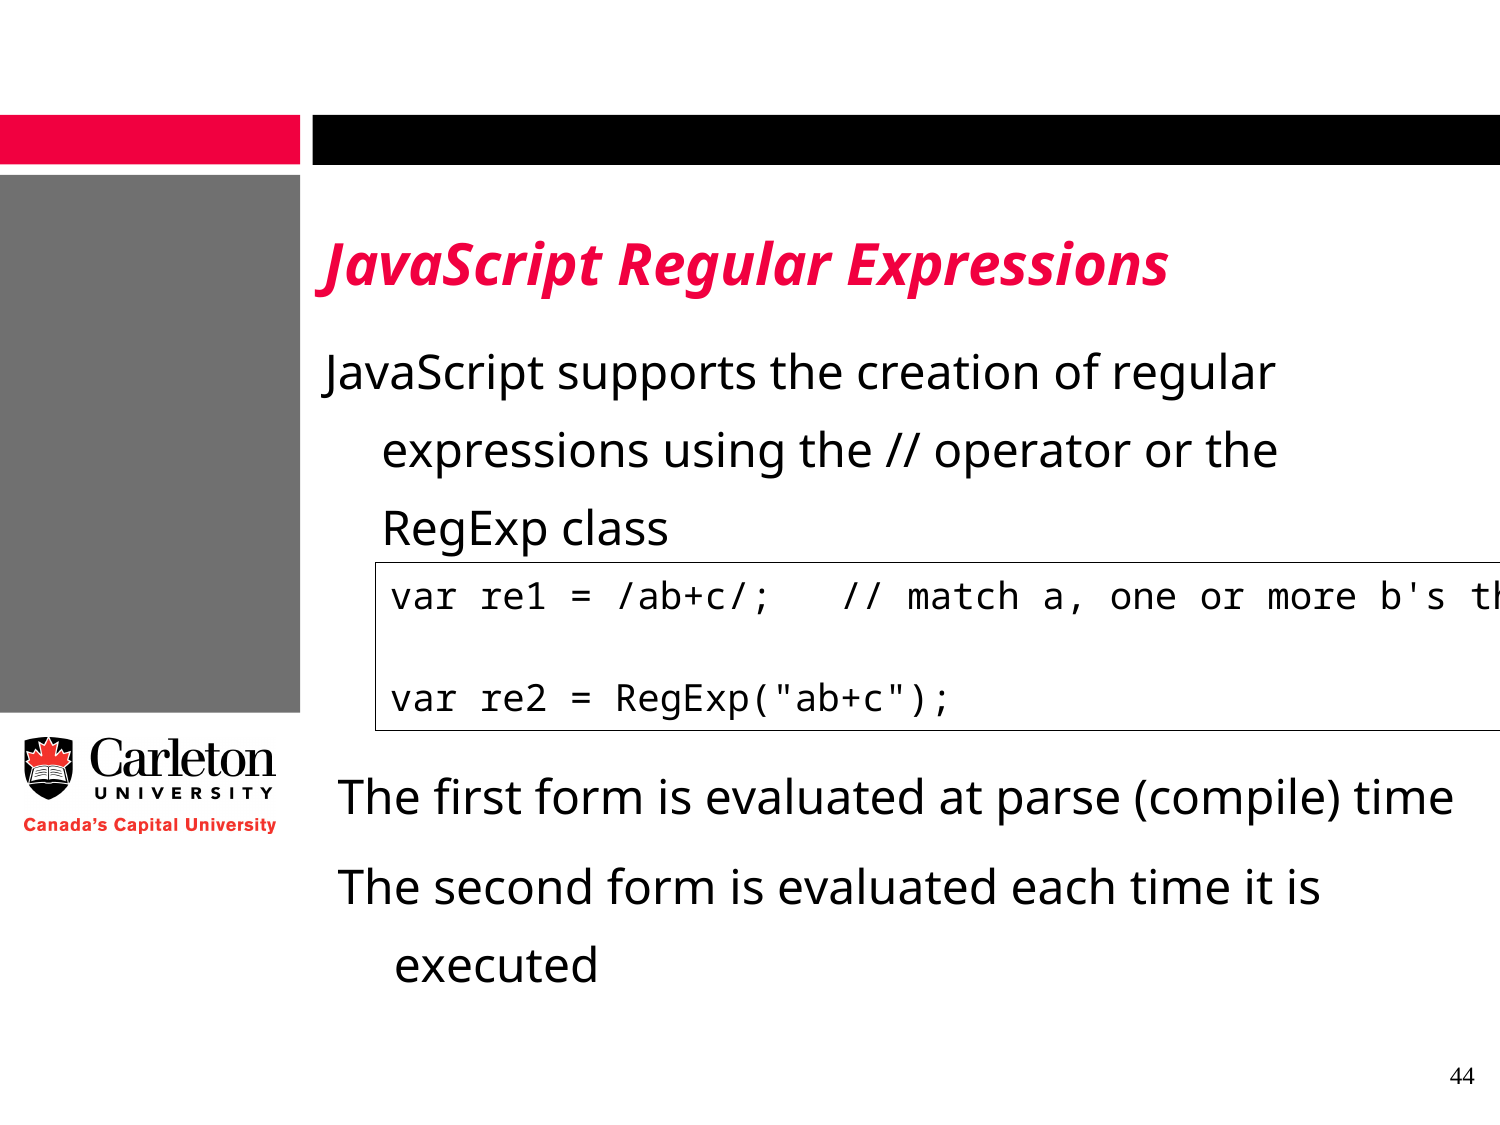

# JavaScript Regular Expressions
JavaScript supports the creation of regular expressions using the // operator or the RegExp class
var re1 = /ab+c/; // match a, one or more b's then c
var re2 = RegExp("ab+c");
The first form is evaluated at parse (compile) time
The second form is evaluated each time it is executed
44